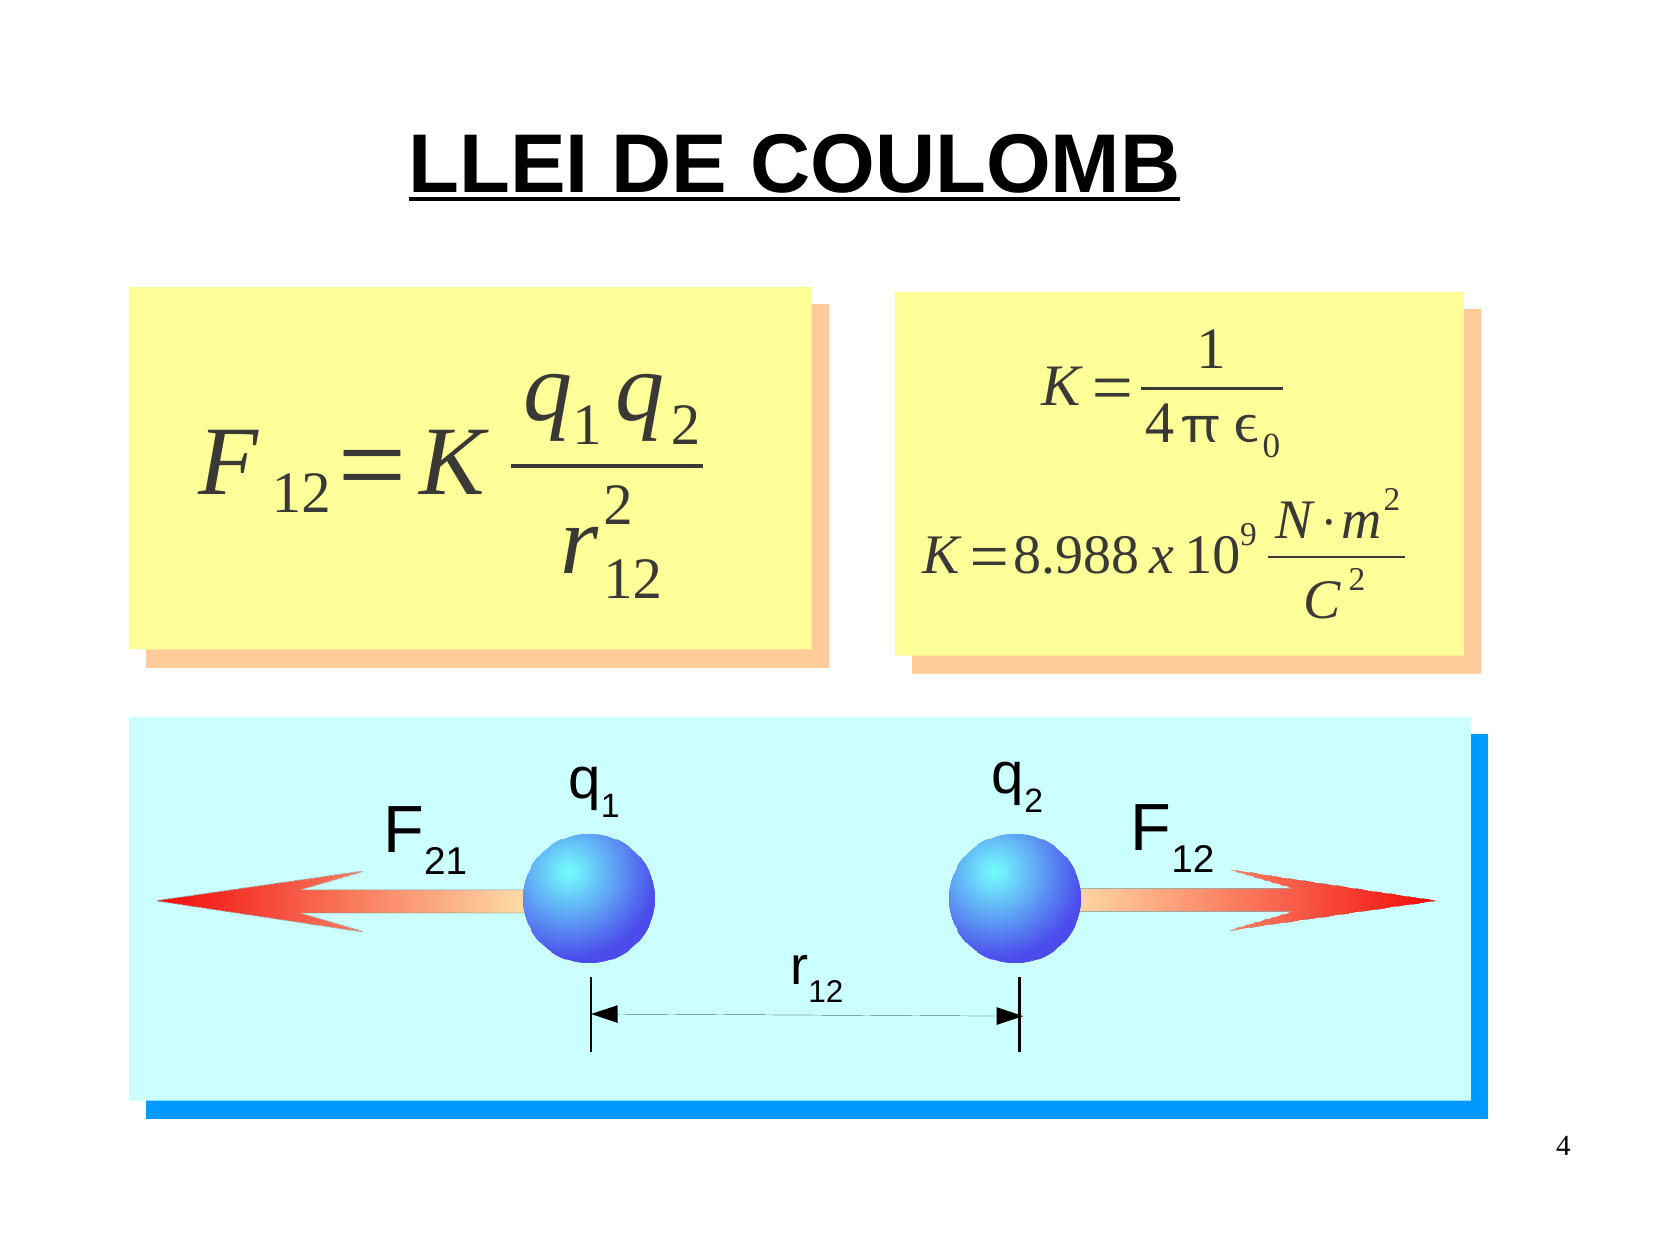

LLEI DE COULOMB
q2
q1
F12
F21
r12
4